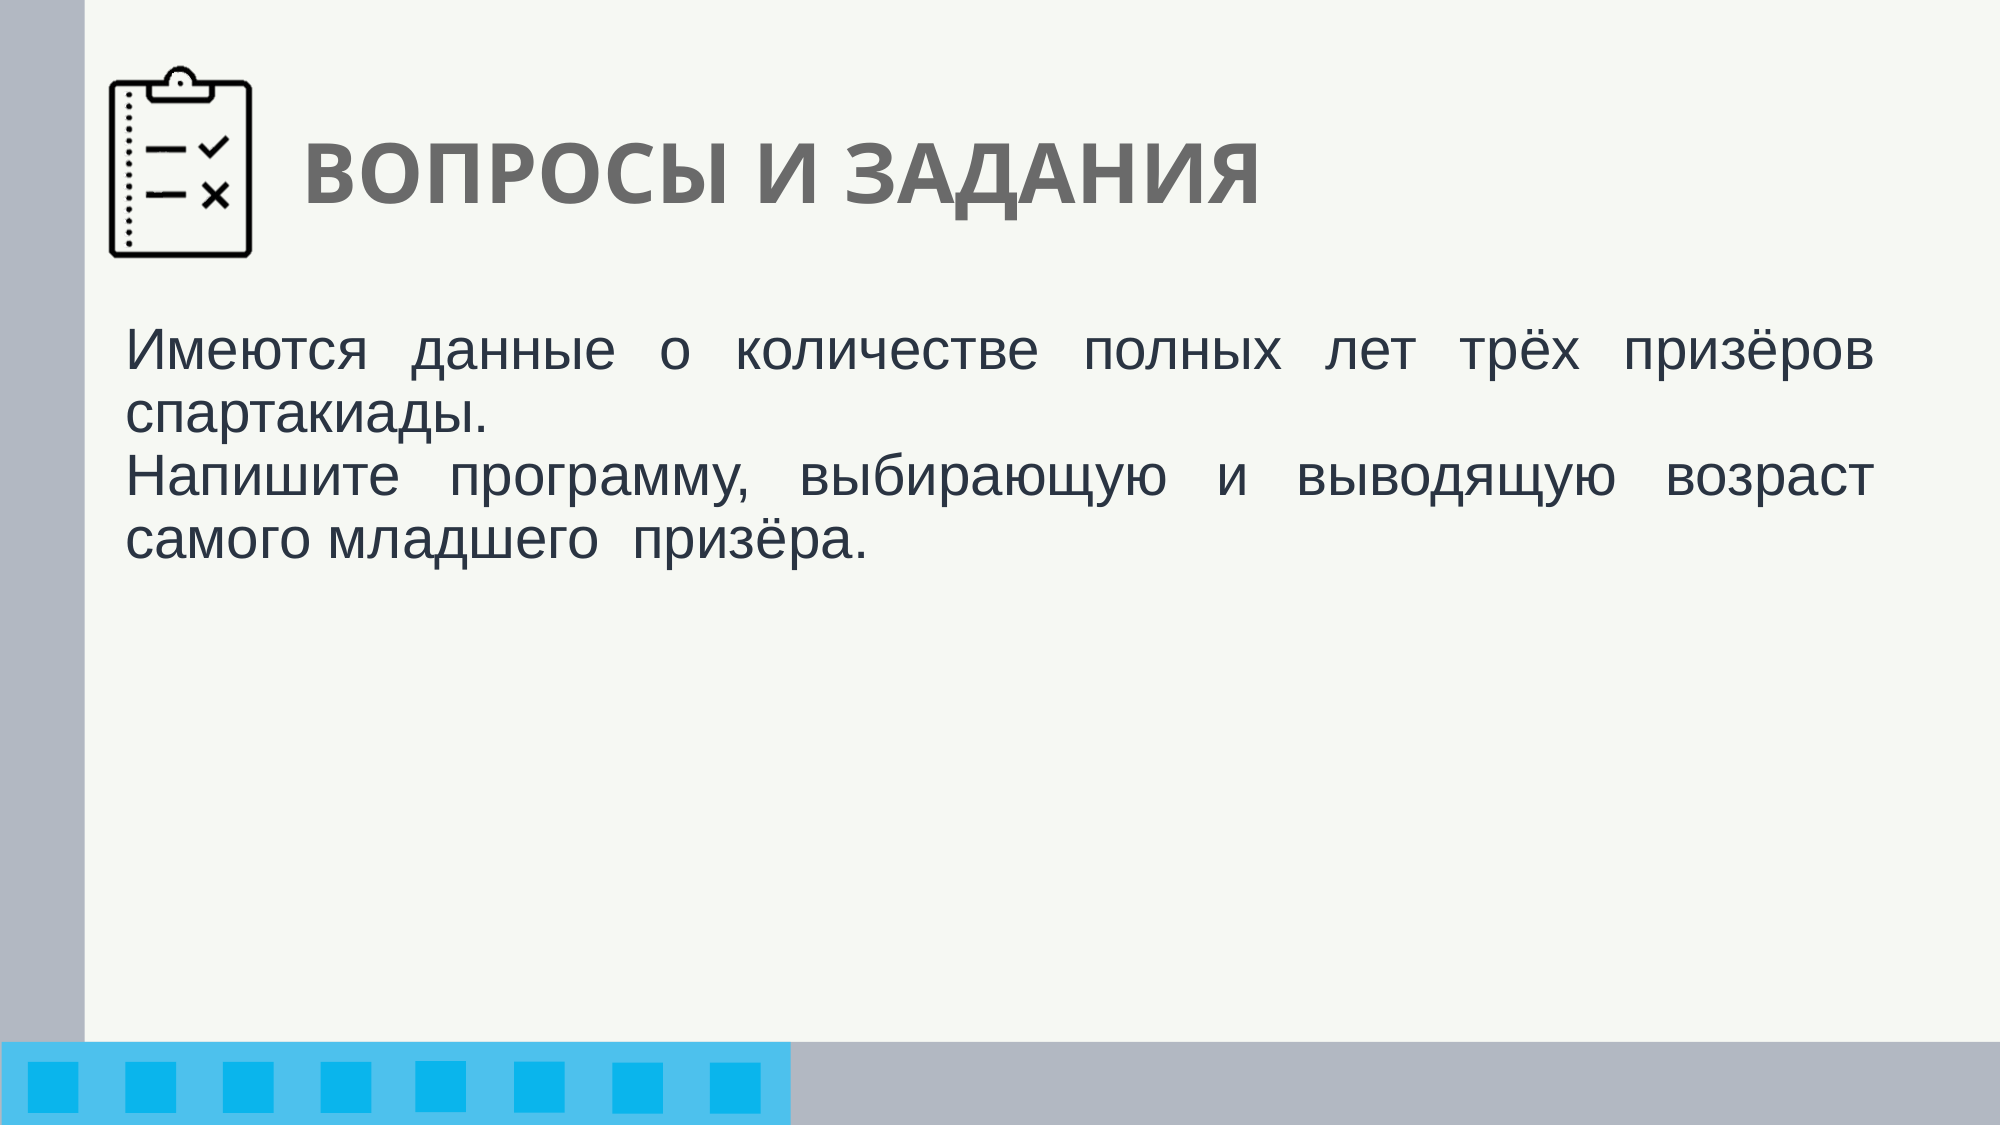

# ВОПРОСЫ И ЗАДАНИЯ
Имеются данные о количестве полных лет трёх призёров спартакиады.
Напишите программу, выбирающую и выводящую возраст самого младшего призёра.